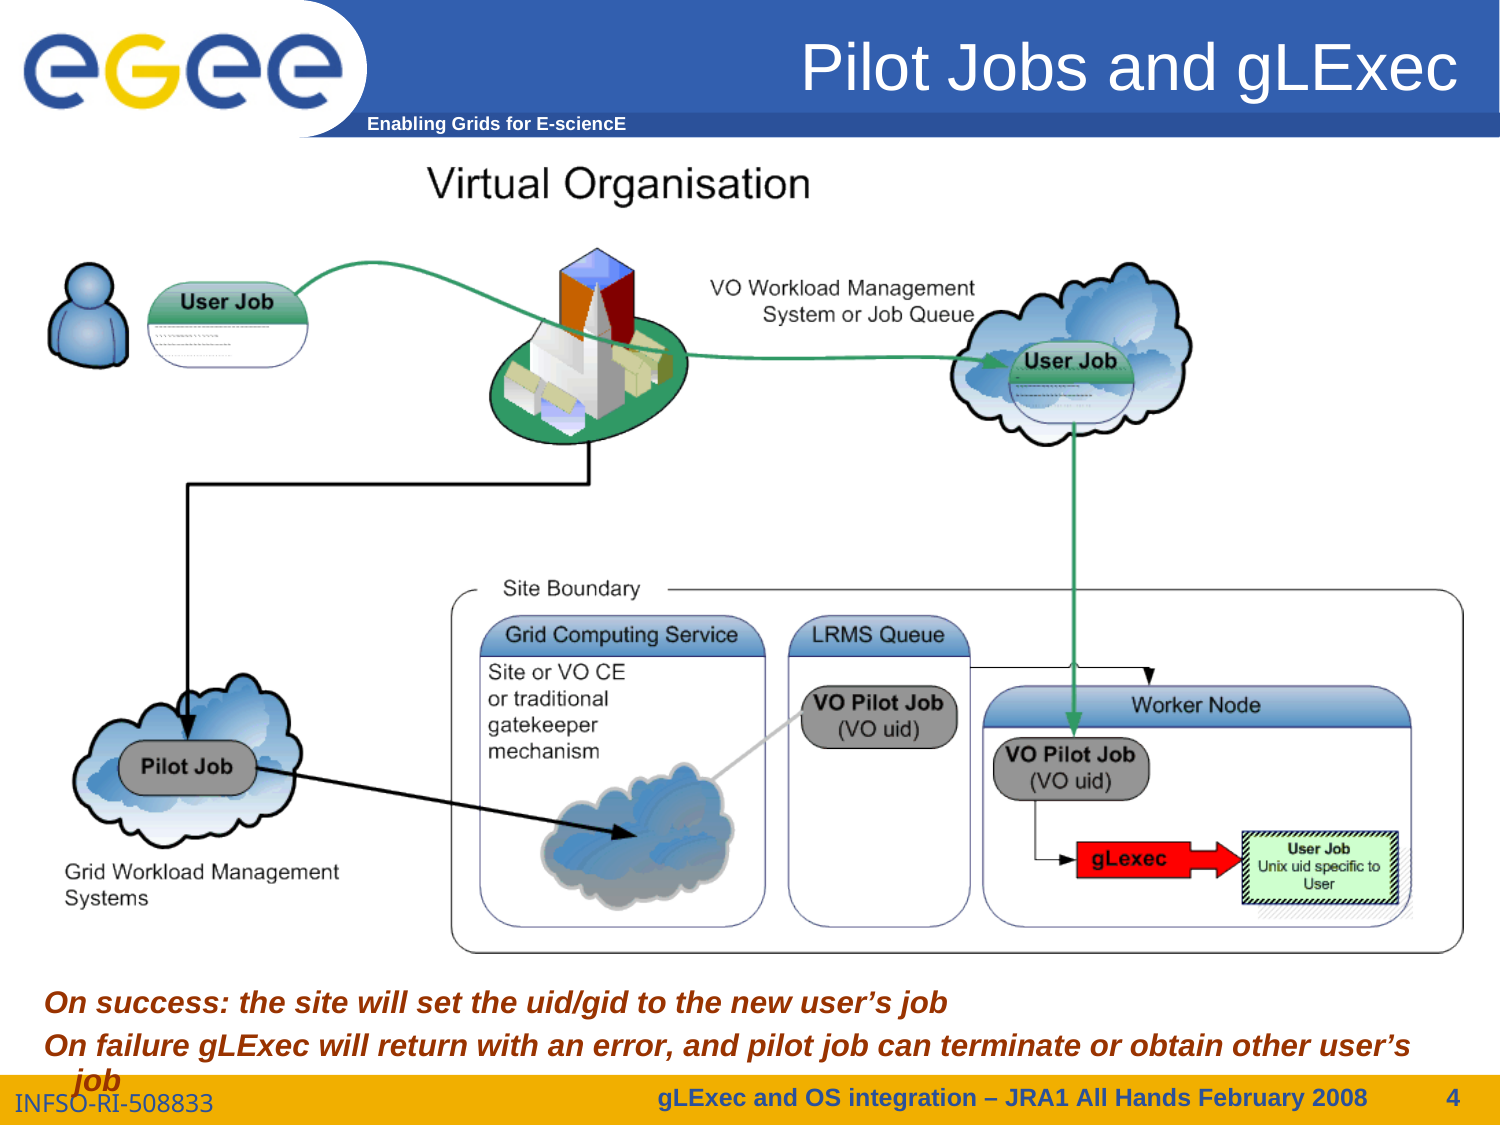

# Pilot Jobs and gLExec
On success: the site will set the uid/gid to the new user’s job
On failure gLExec will return with an error, and pilot job can terminate or obtain other user’s job
gLExec and OS integration – JRA1 All Hands February 2008